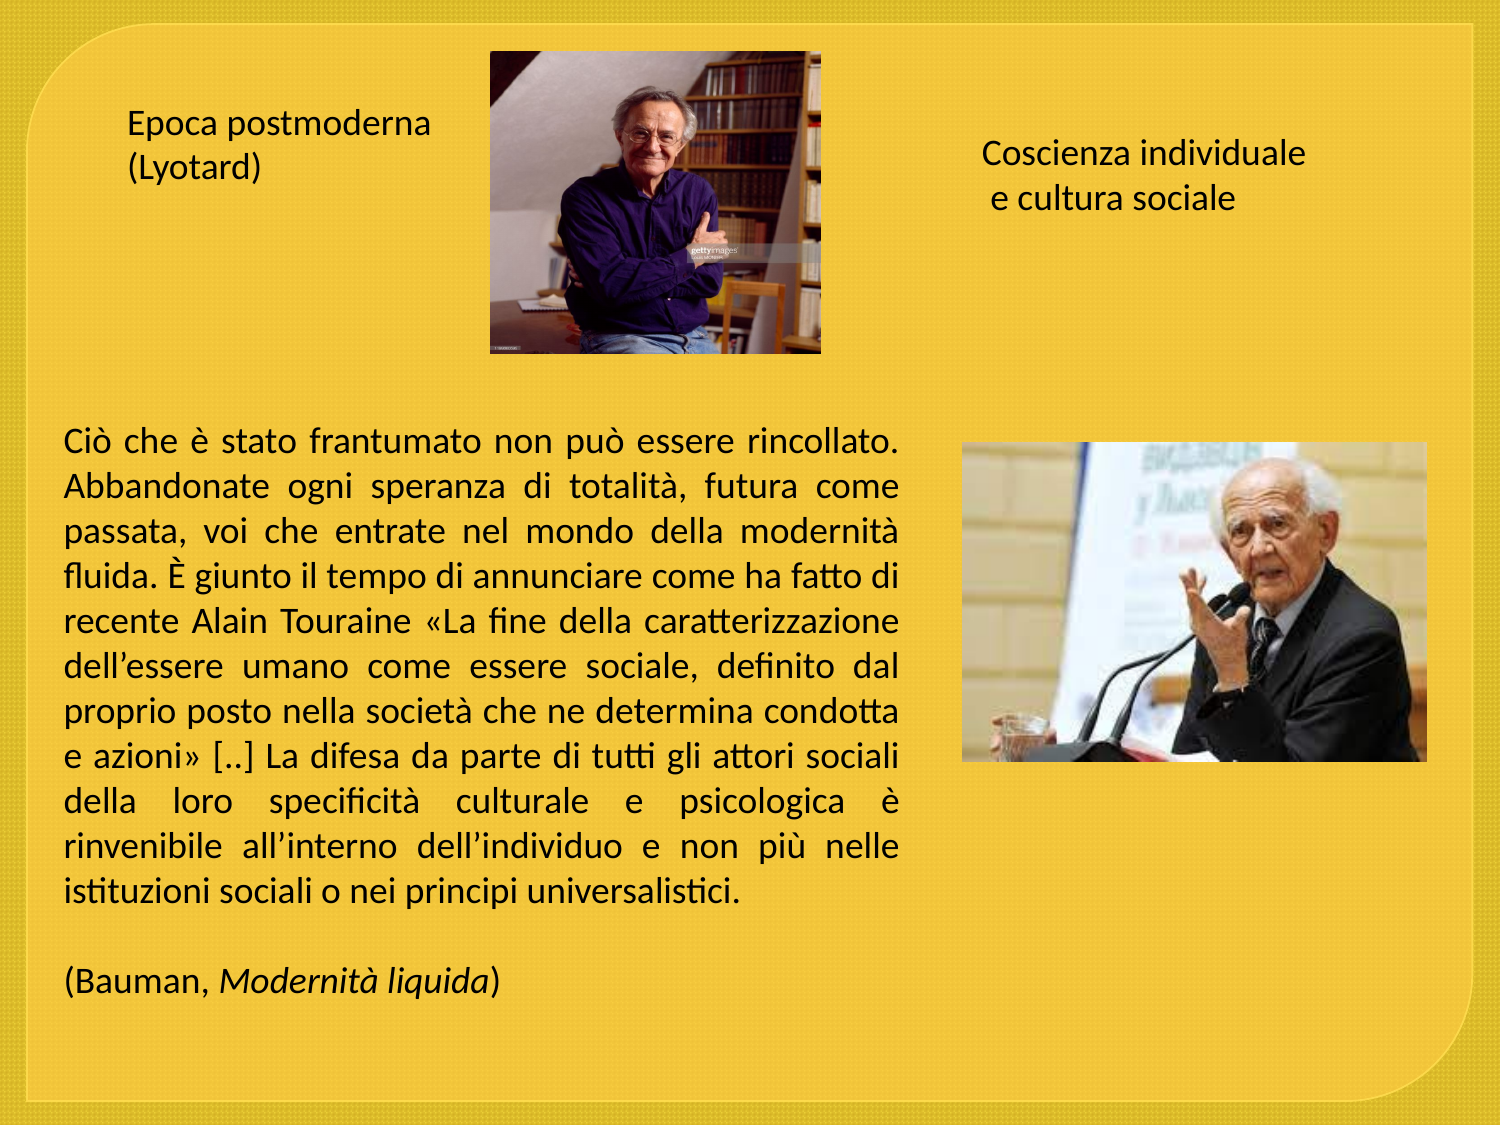

Epoca postmoderna
(Lyotard)
Coscienza individuale
 e cultura sociale
Ciò che è stato frantumato non può essere rincollato. Abbandonate ogni speranza di totalità, futura come passata, voi che entrate nel mondo della modernità fluida. È giunto il tempo di annunciare come ha fatto di recente Alain Touraine «La fine della caratterizzazione dell’essere umano come essere sociale, definito dal proprio posto nella società che ne determina condotta e azioni» [..] La difesa da parte di tutti gli attori sociali della loro specificità culturale e psicologica è rinvenibile all’interno dell’individuo e non più nelle istituzioni sociali o nei principi universalistici.
(Bauman, Modernità liquida)